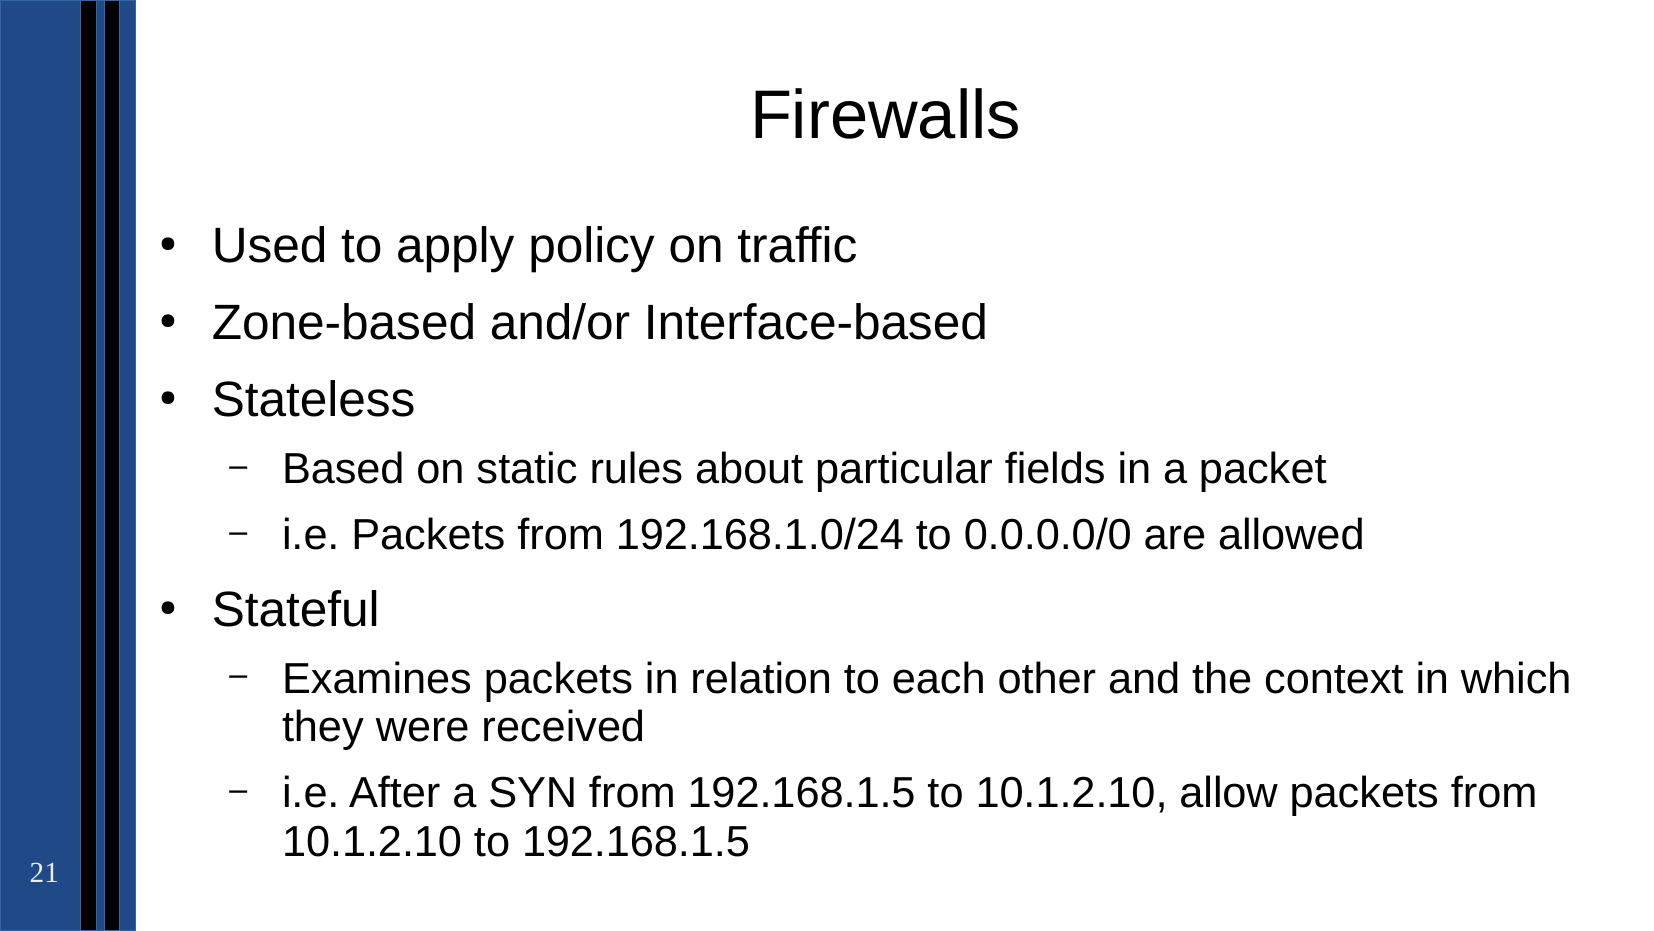

# Firewalls
Used to apply policy on traffic
Zone-based and/or Interface-based
Stateless
Based on static rules about particular fields in a packet
i.e. Packets from 192.168.1.0/24 to 0.0.0.0/0 are allowed
Stateful
Examines packets in relation to each other and the context in which they were received
i.e. After a SYN from 192.168.1.5 to 10.1.2.10, allow packets from 10.1.2.10 to 192.168.1.5
21